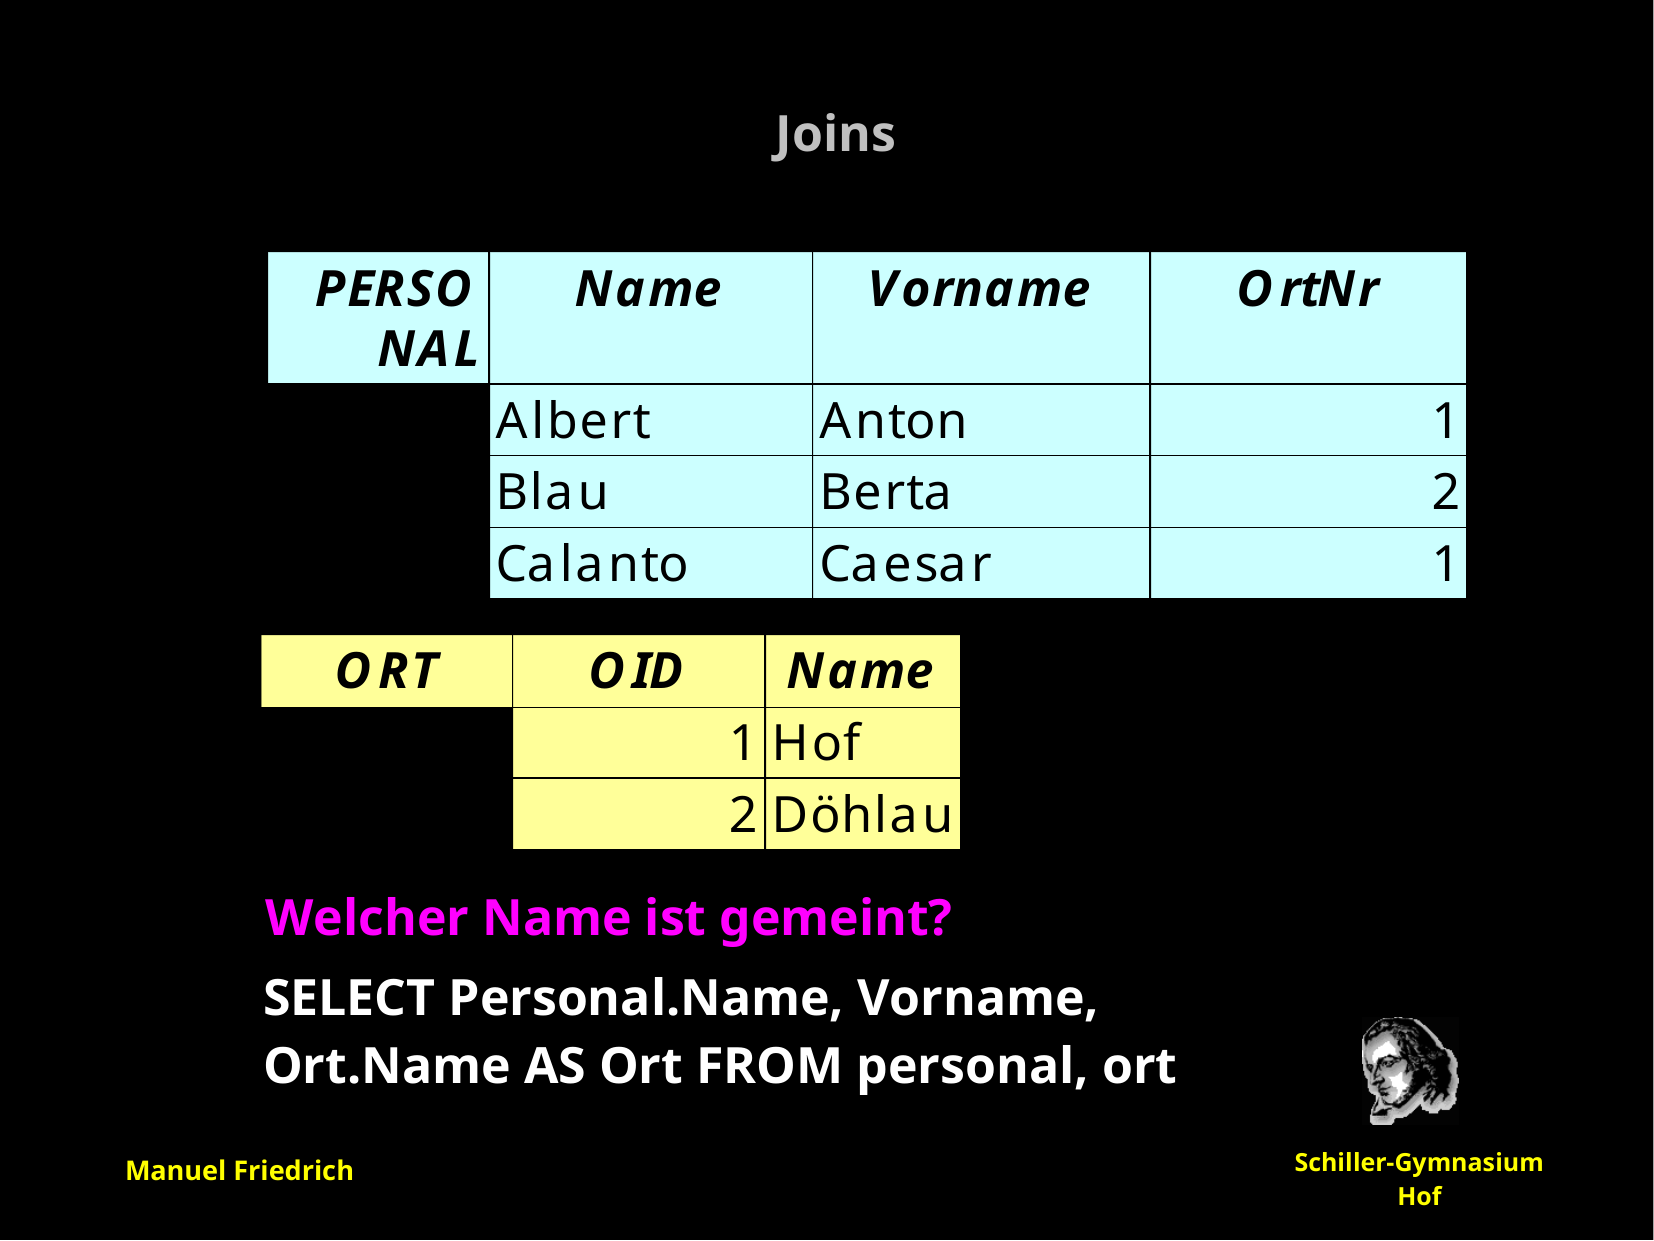

Joins
Welcher Name ist gemeint?
SELECT Personal.Name, Vorname, Ort.Name AS Ort FROM personal, ort
Schiller-Gymnasium
Hof
Manuel Friedrich